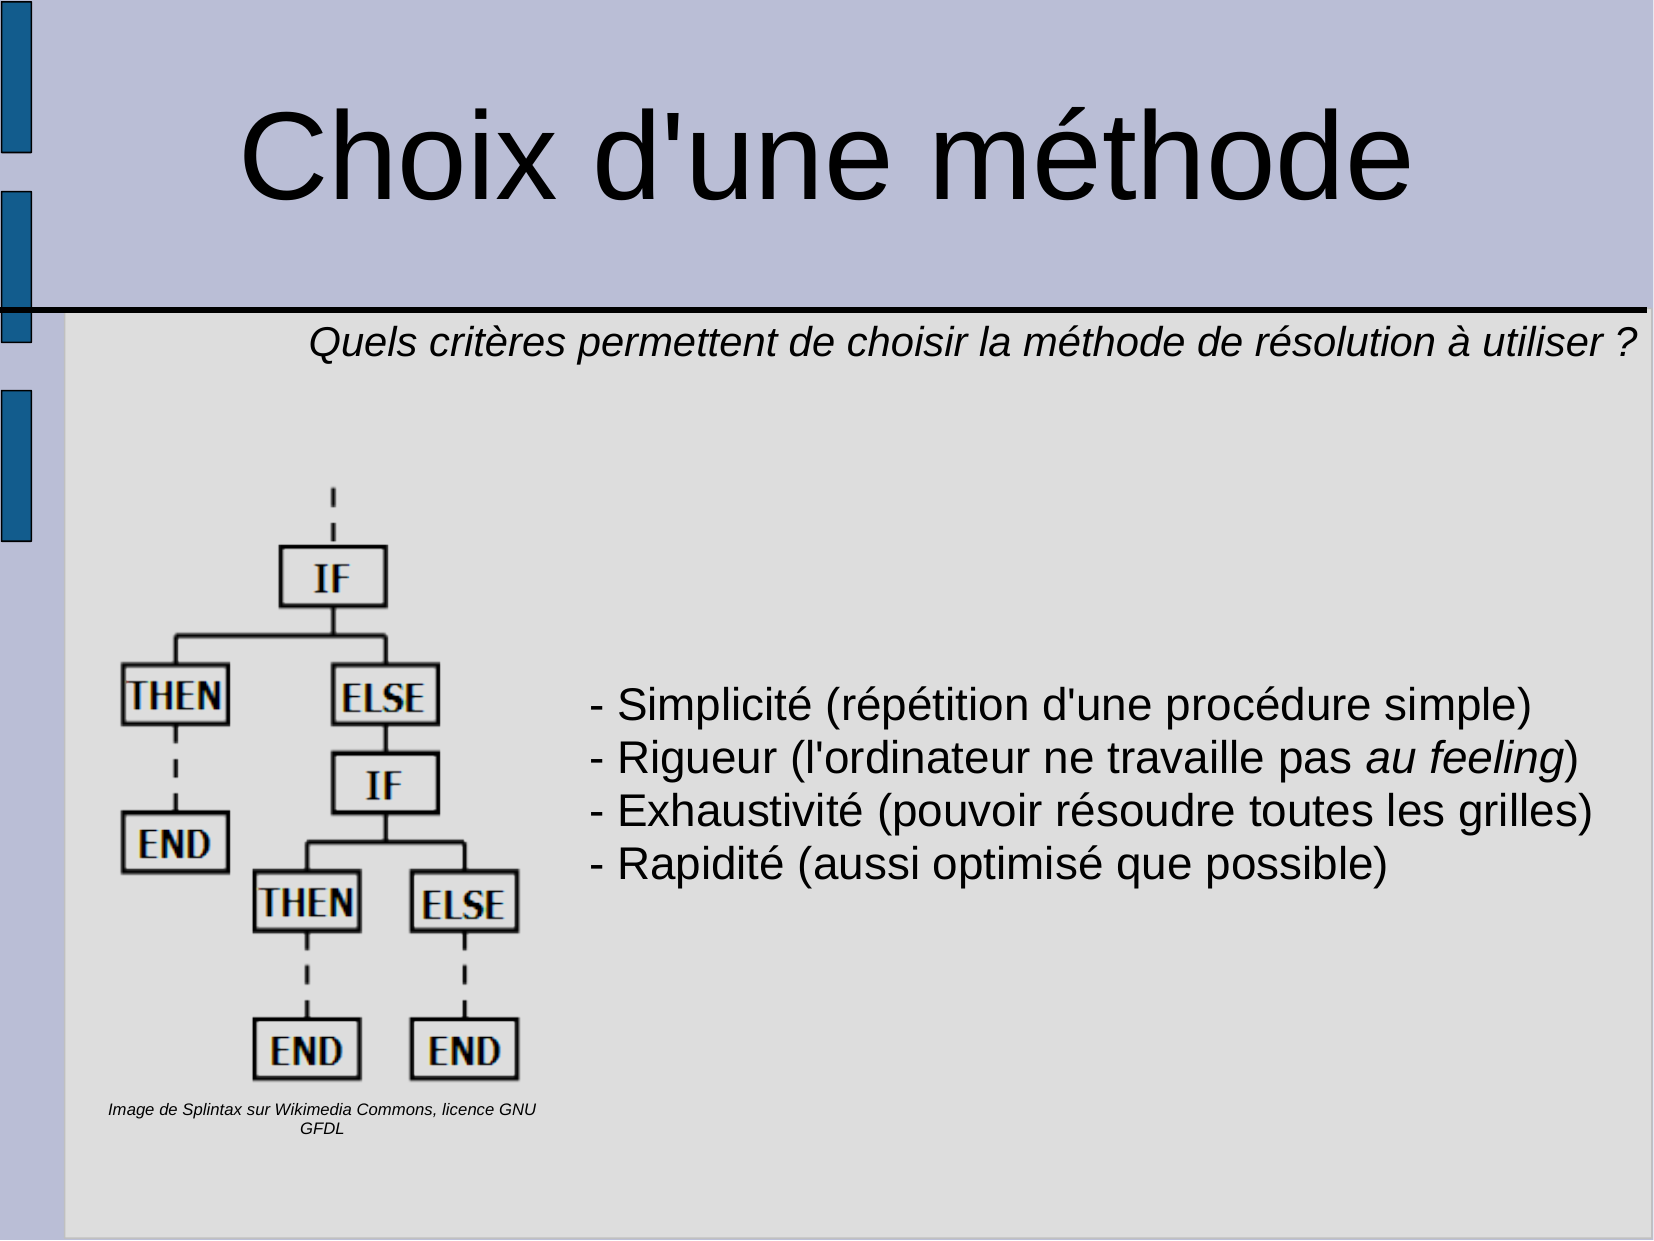

Choix d'une méthode
Quels critères permettent de choisir la méthode de résolution à utiliser ?
- Simplicité (répétition d'une procédure simple)
- Rigueur (l'ordinateur ne travaille pas au feeling)
- Exhaustivité (pouvoir résoudre toutes les grilles)
- Rapidité (aussi optimisé que possible)
Image de Splintax sur Wikimedia Commons, licence GNU GFDL